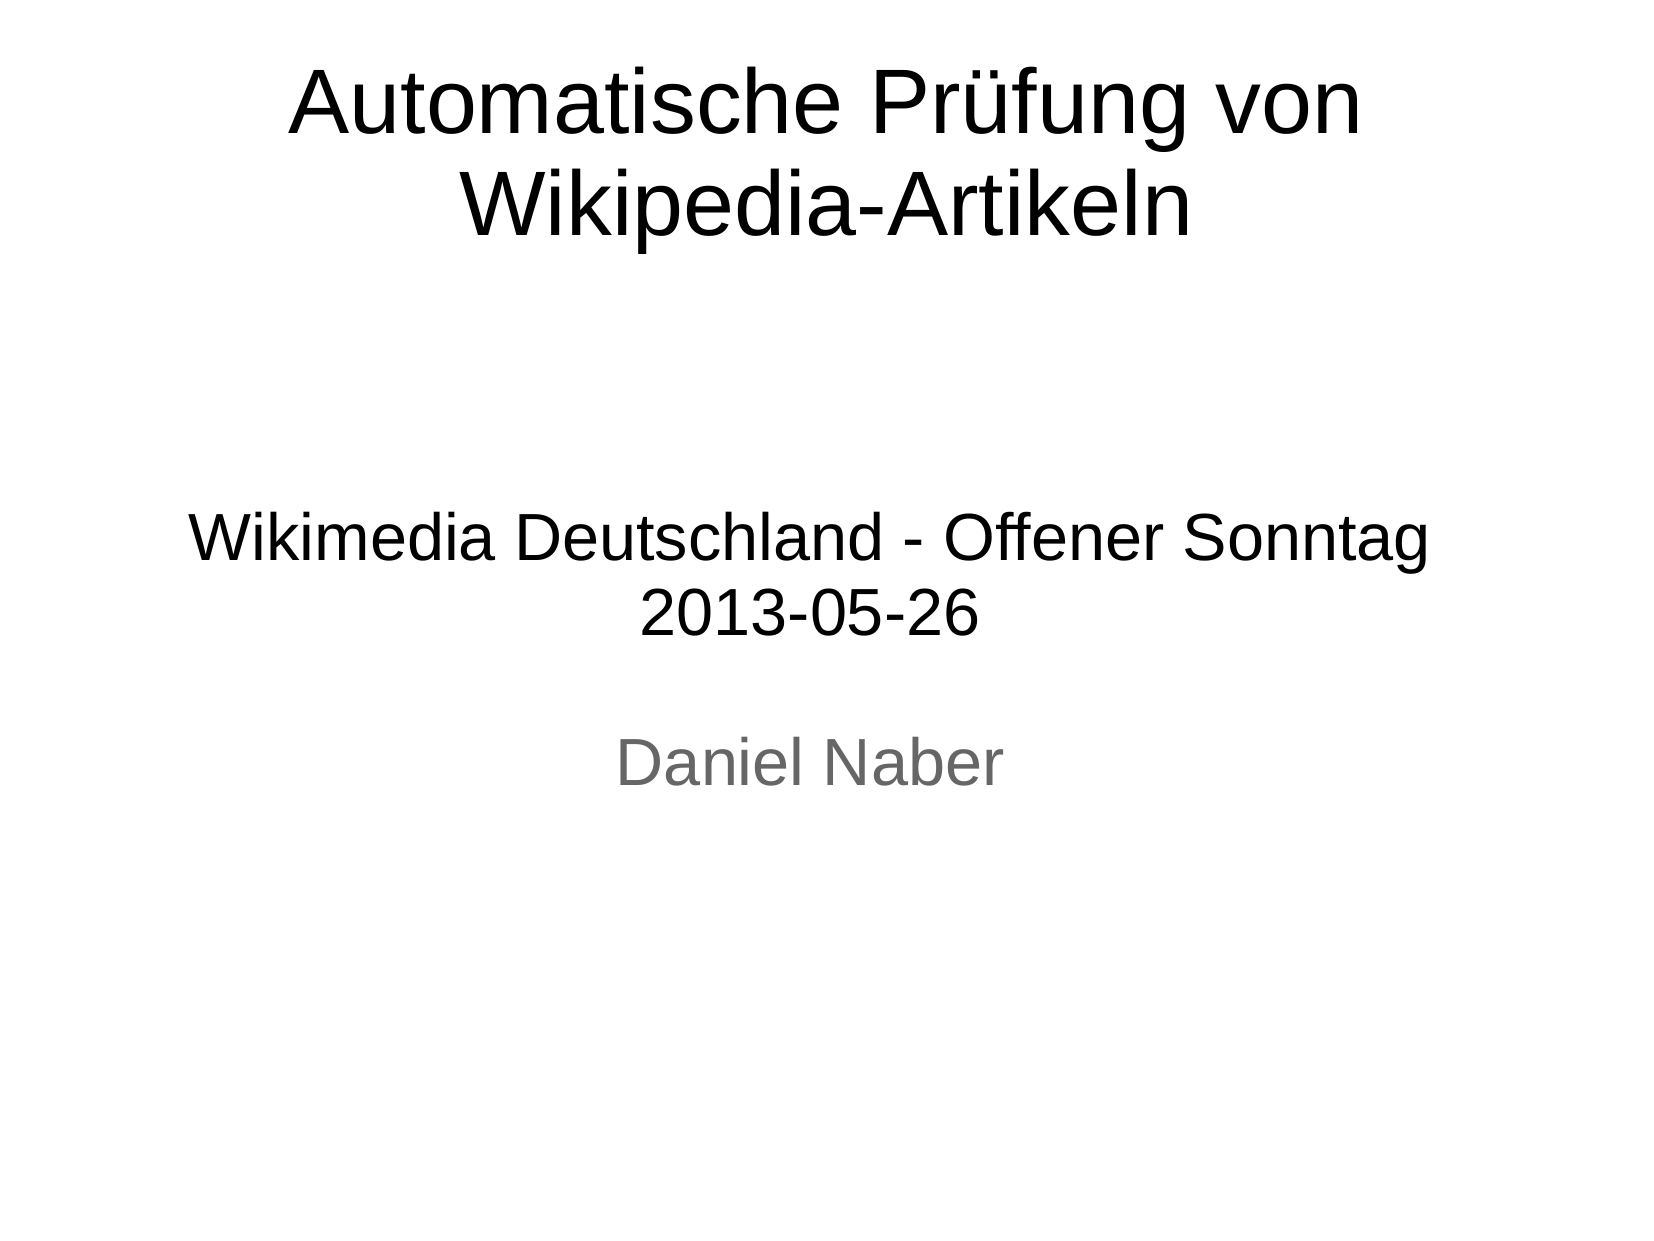

# Automatische Prüfung von Wikipedia-Artikeln
Wikimedia Deutschland - Offener Sonntag
2013-05-26
Daniel Naber